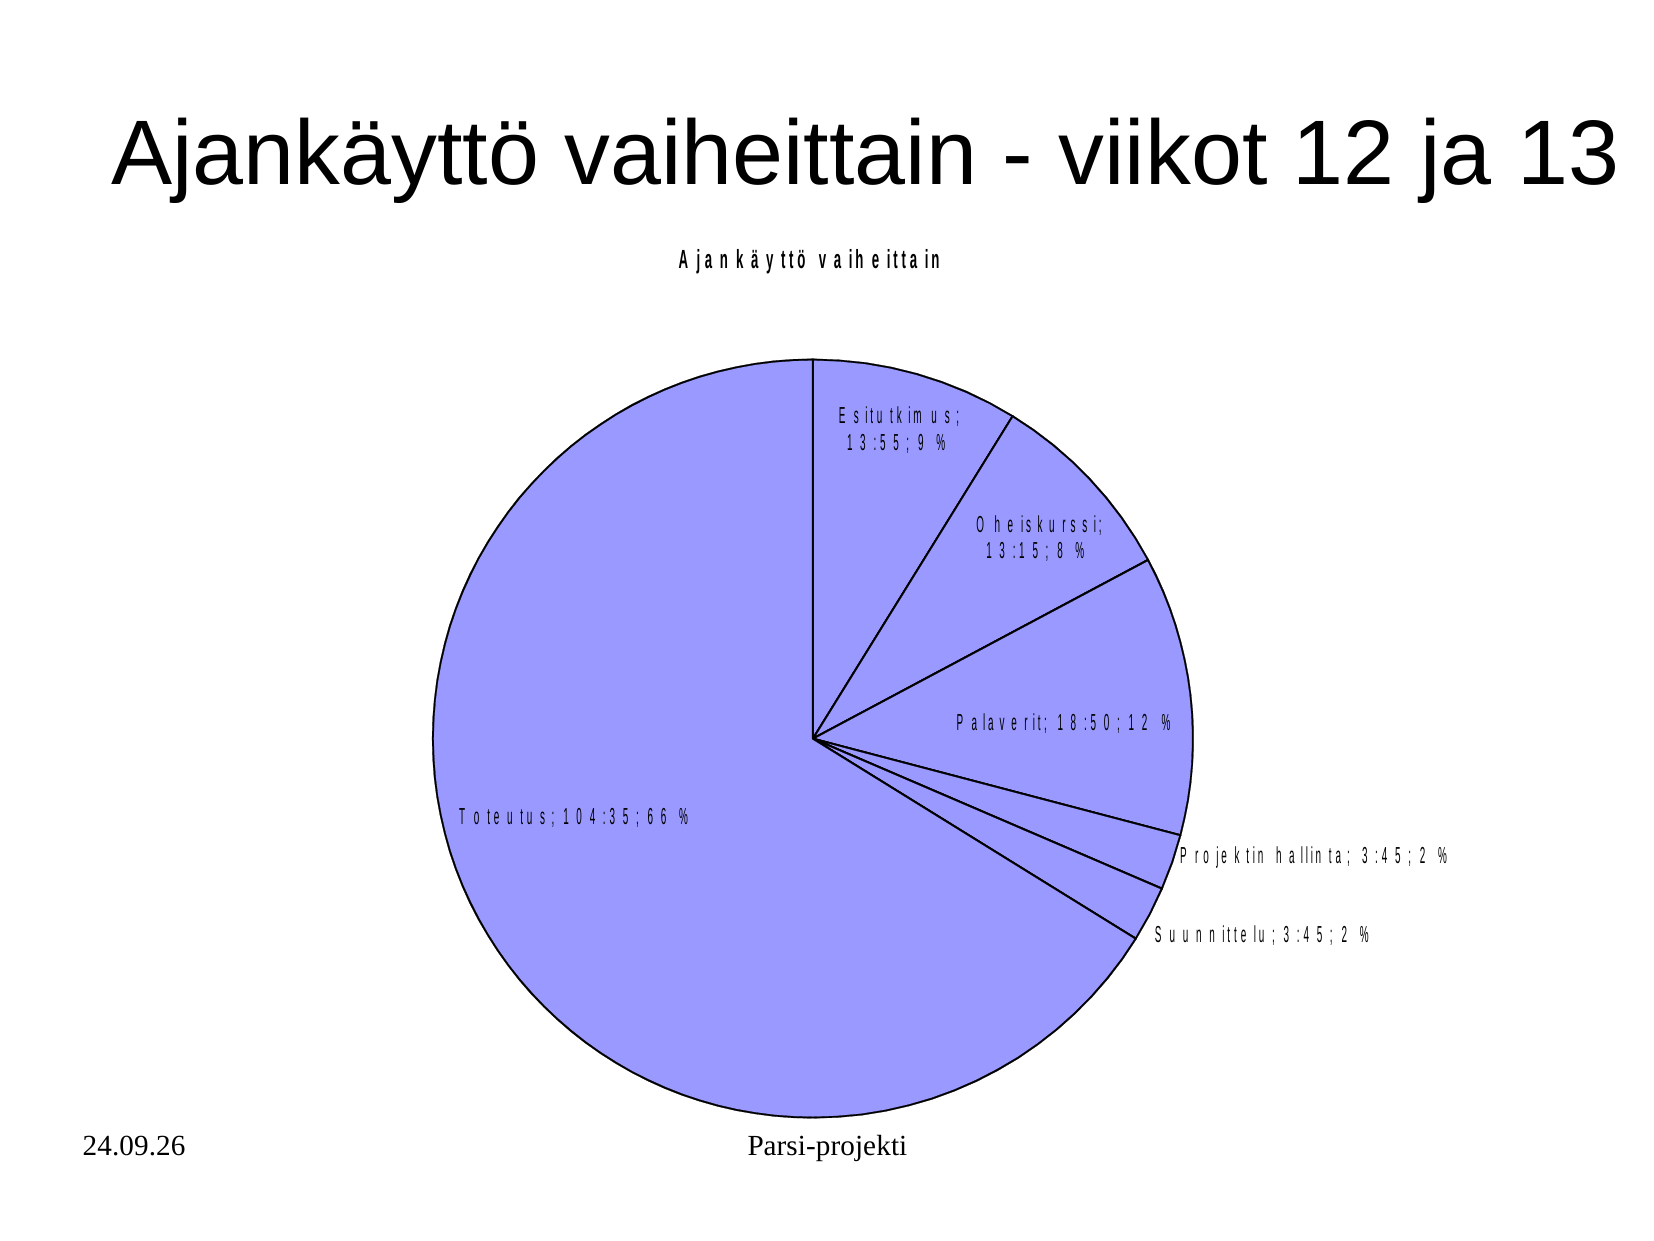

# Ajankäyttö vaiheittain - viikot 12 ja 13
Parsi-projekti